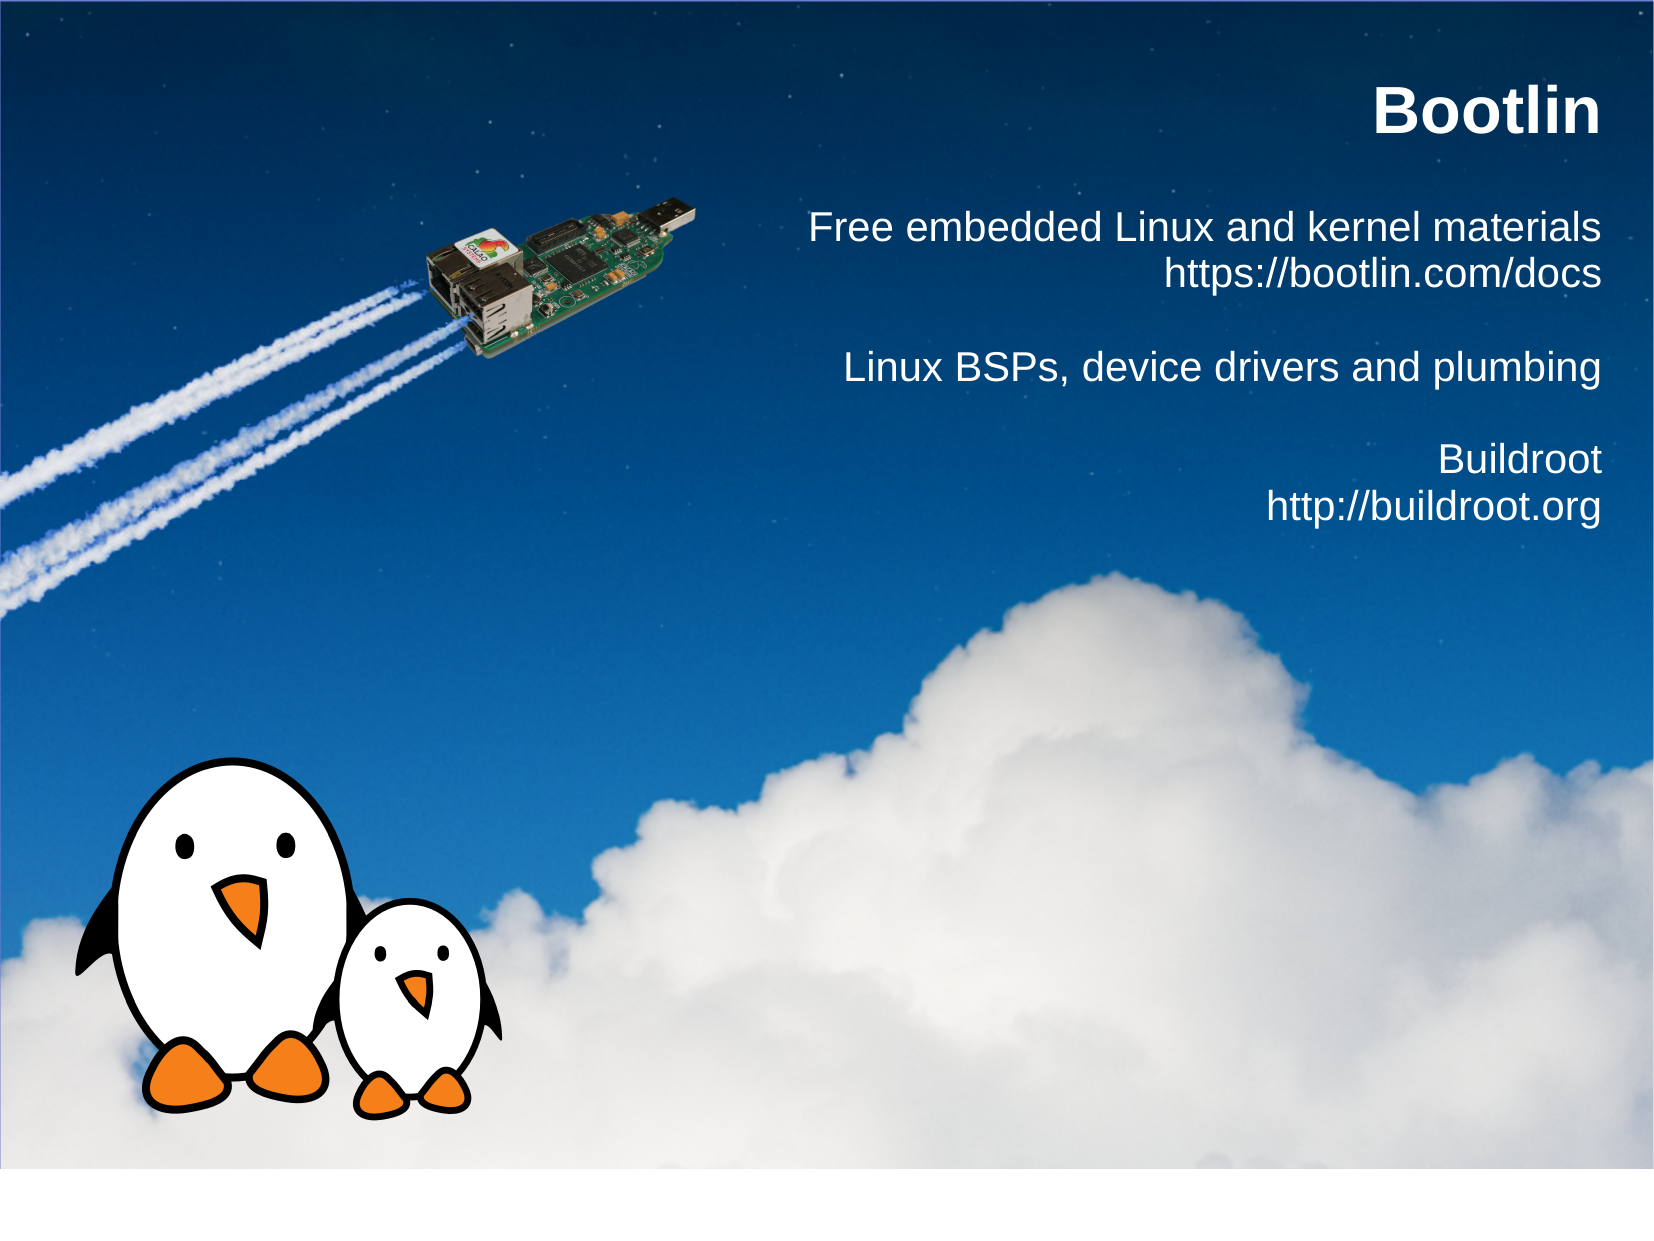

Bootlin
Bootlin
Free embedded Linux and kernel materials
https://bootlin.com/docs
Linux BSPs, device drivers and plumbing
Buildroot
http://buildroot.org